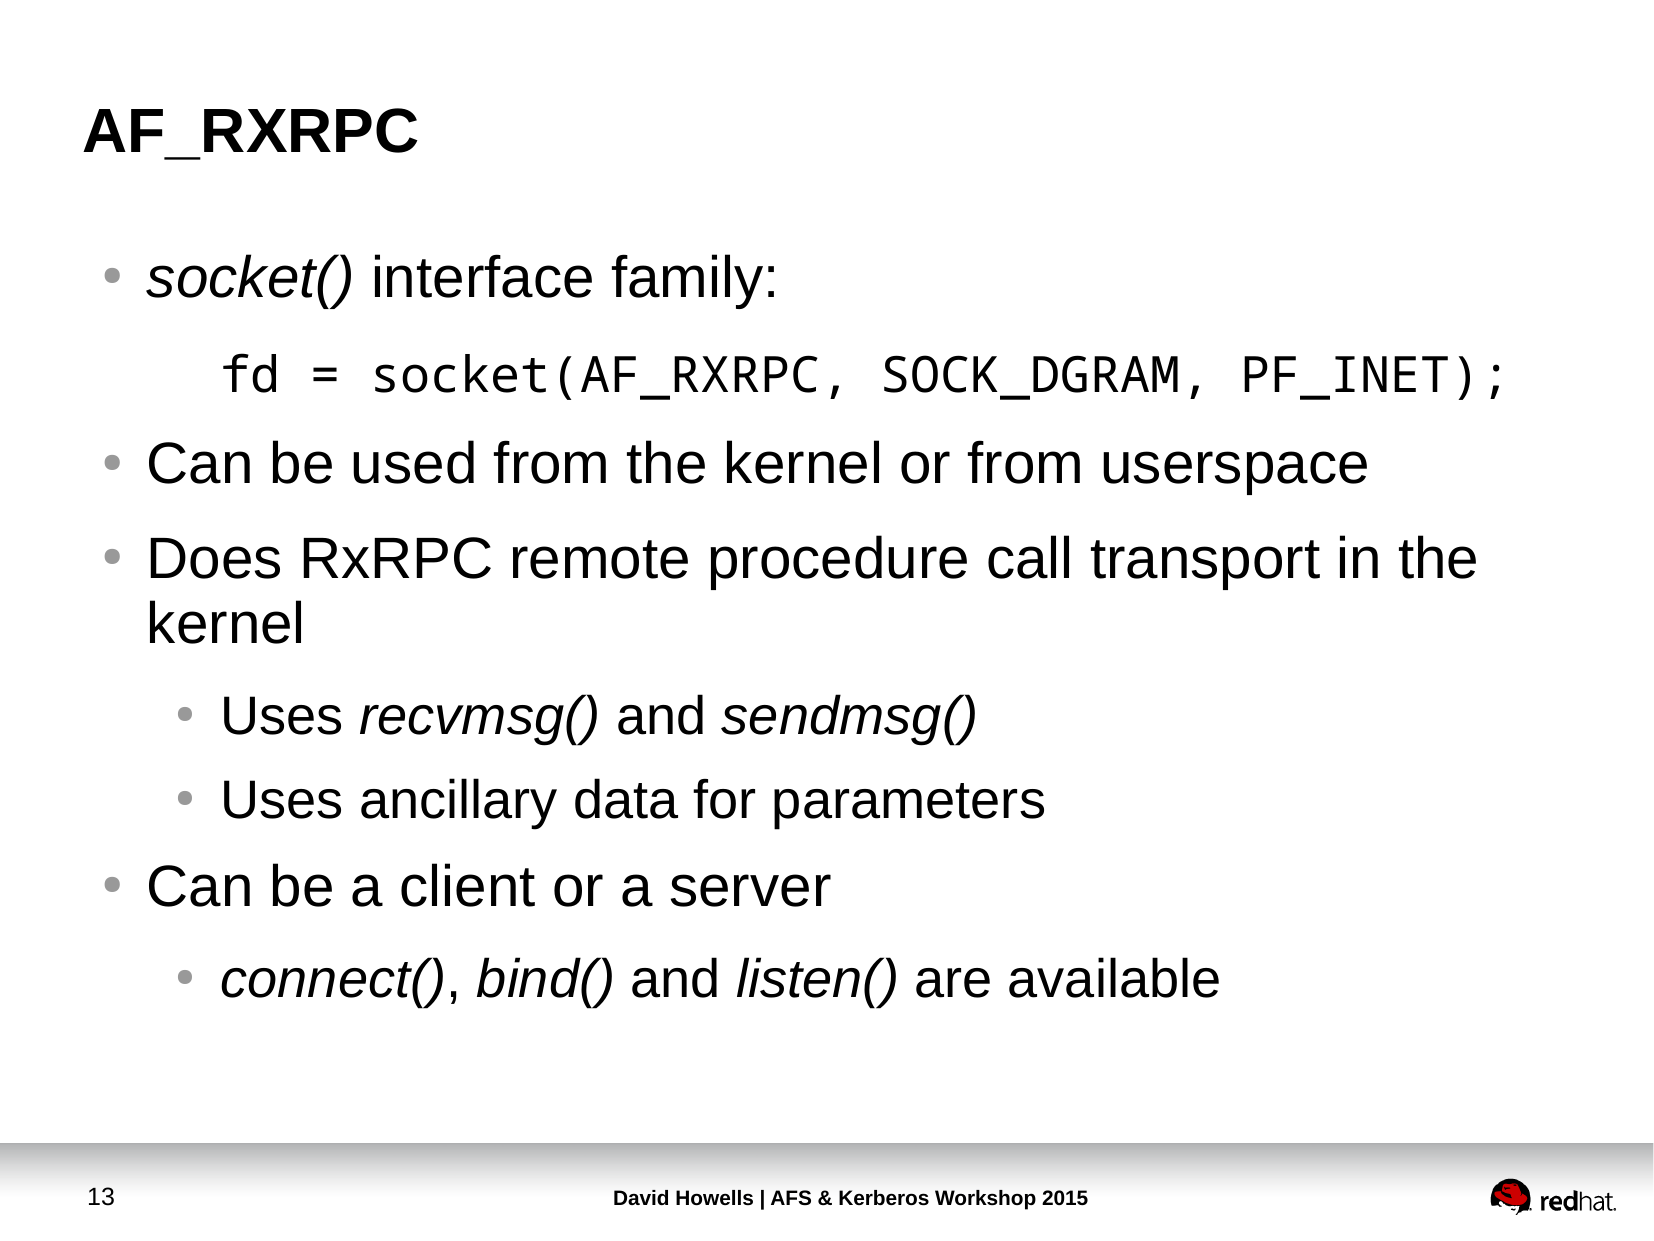

# AF_RXRPC
socket() interface family:
fd = socket(AF_RXRPC, SOCK_DGRAM, PF_INET);
Can be used from the kernel or from userspace
Does RxRPC remote procedure call transport in the kernel
Uses recvmsg() and sendmsg()
Uses ancillary data for parameters
Can be a client or a server
connect(), bind() and listen() are available